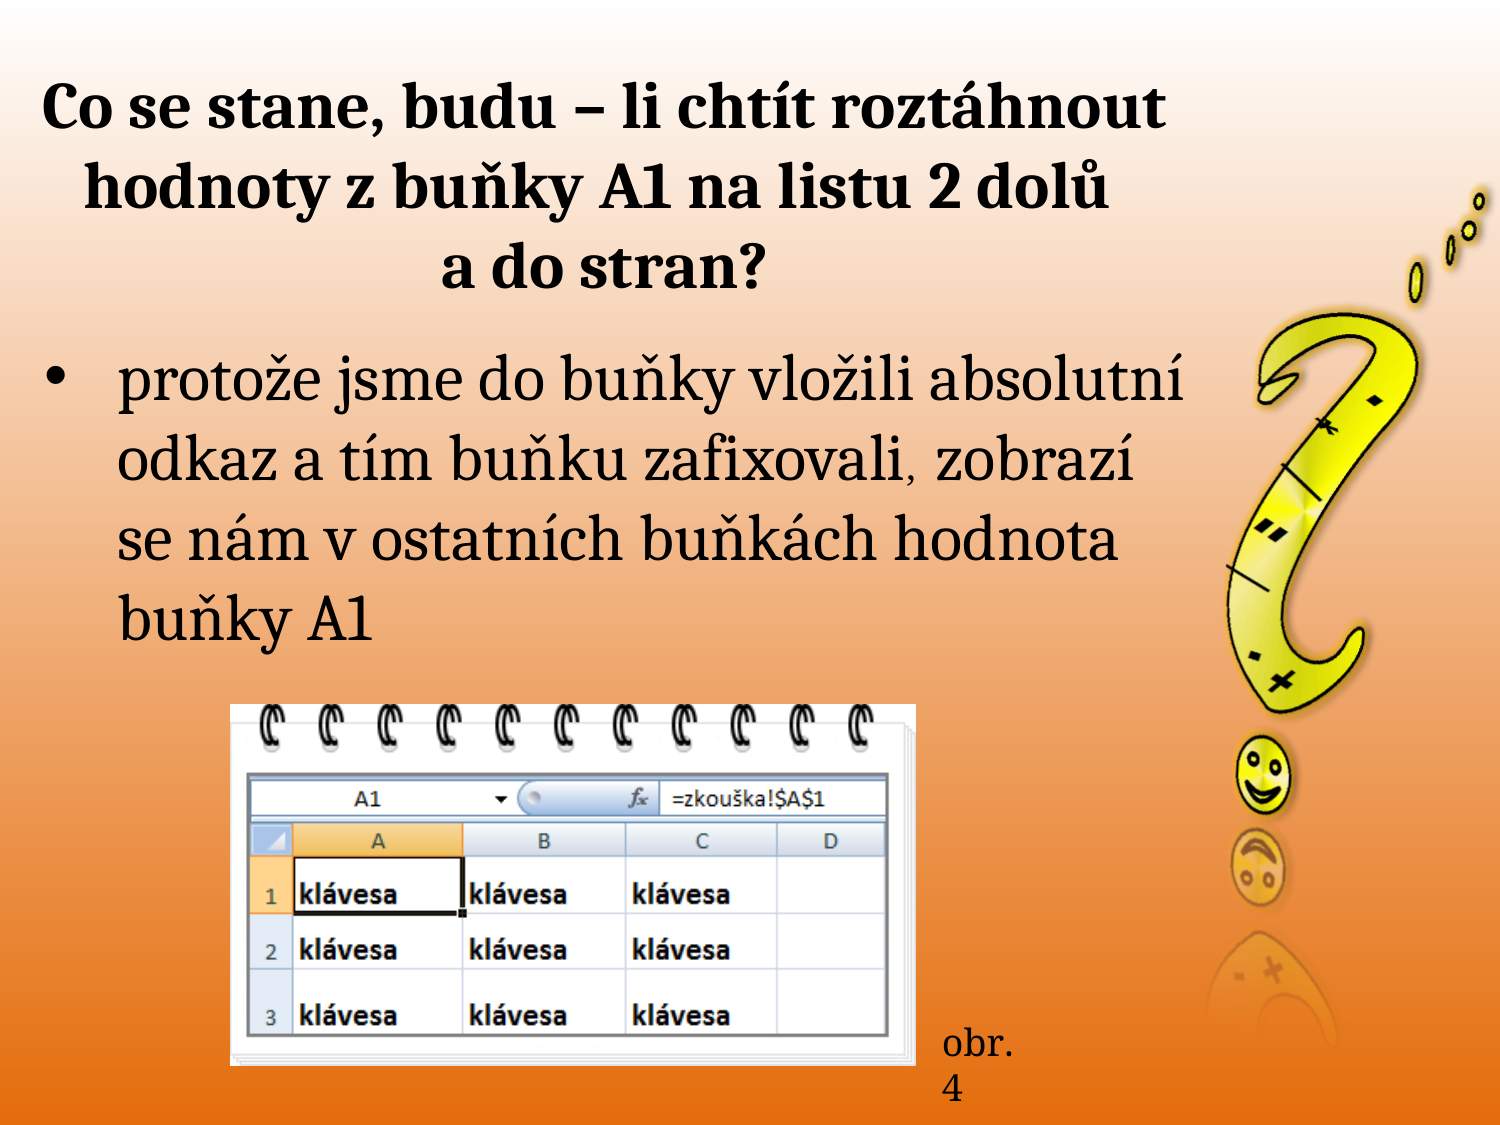

Co se stane, budu – li chtít roztáhnout hodnoty z buňky A1 na listu 2 dolů
a do stran?
protože jsme do buňky vložili absolutní odkaz a tím buňku zafixovali, zobrazí se nám v ostatních buňkách hodnota buňky A1
obr. 4